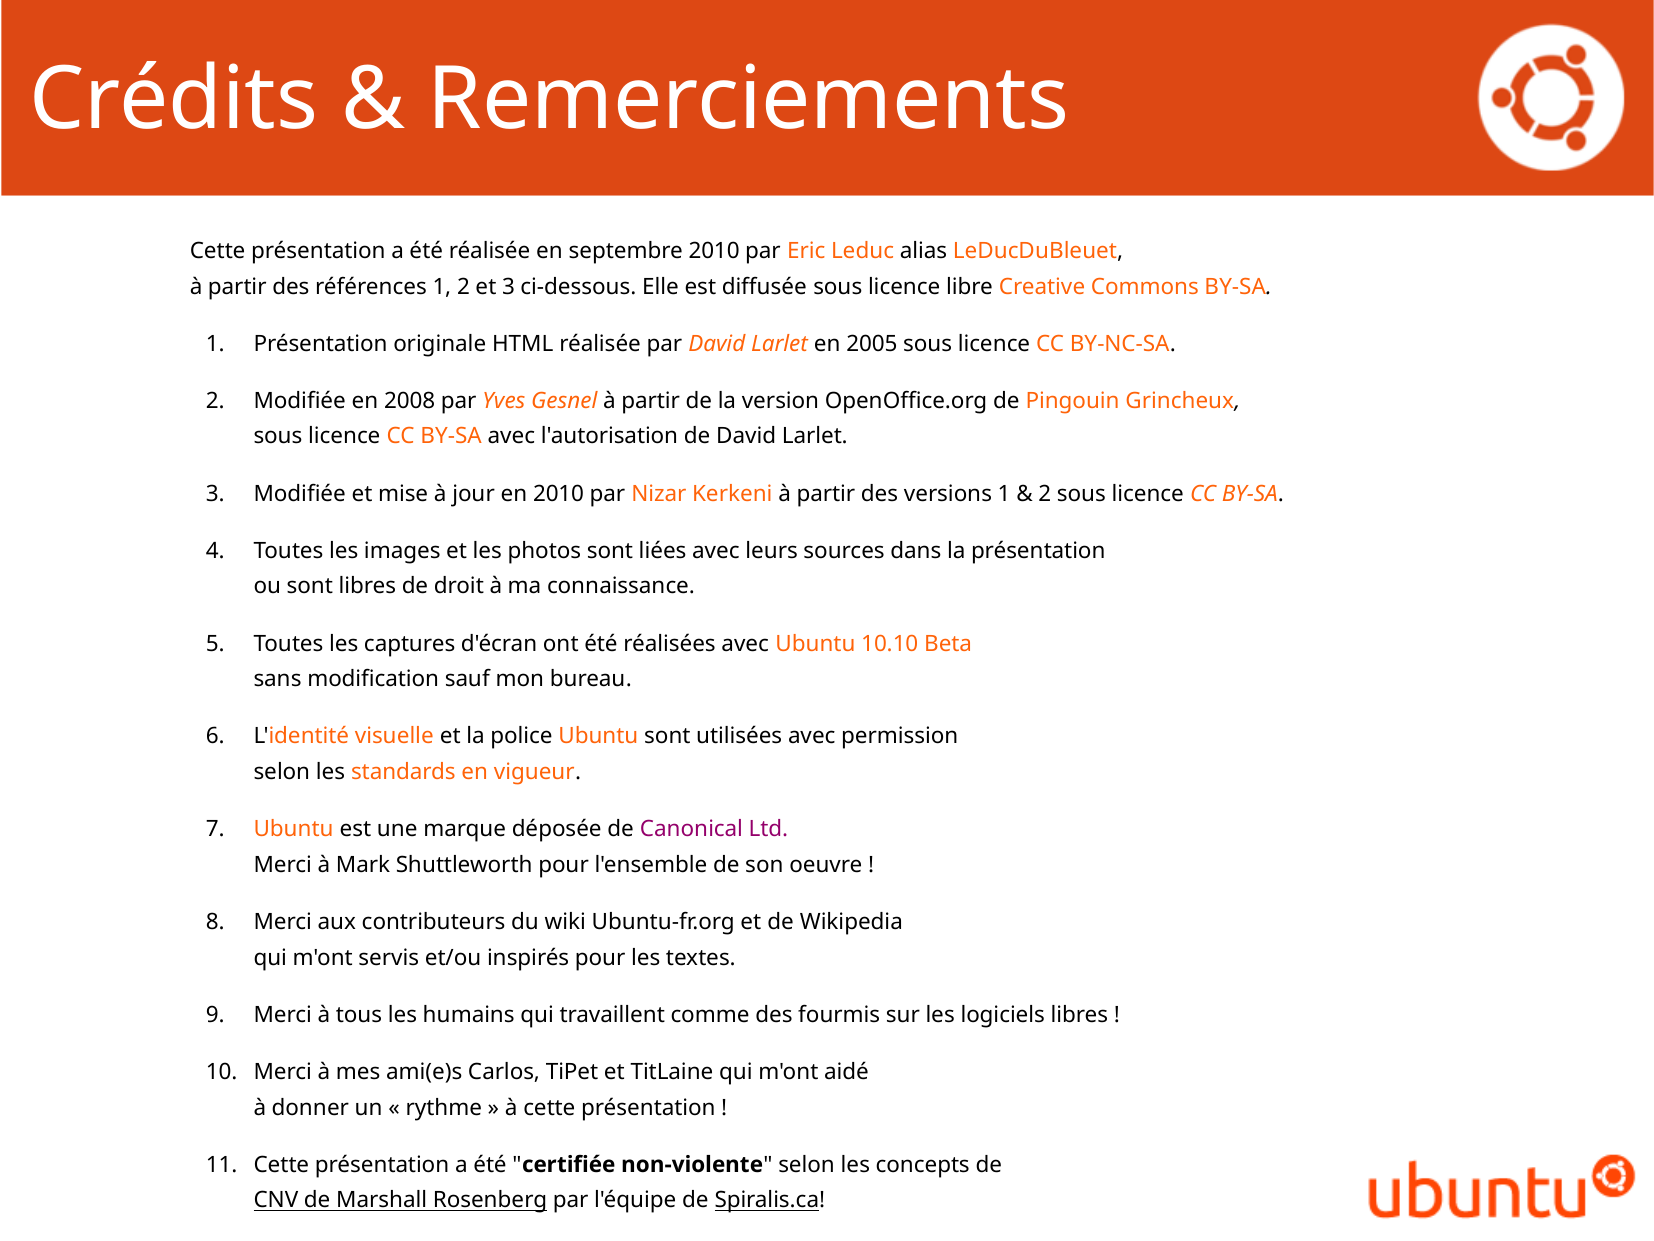

# Crédits & Remerciements
Cette présentation a été réalisée en septembre 2010 par Eric Leduc alias LeDucDuBleuet,
à partir des références 1, 2 et 3 ci-dessous. Elle est diffusée sous licence libre Creative Commons BY-SA.
Présentation originale HTML réalisée par David Larlet en 2005 sous licence CC BY-NC-SA.
Modifiée en 2008 par Yves Gesnel à partir de la version OpenOffice.org de Pingouin Grincheux,
sous licence CC BY-SA avec l'autorisation de David Larlet.
Modifiée et mise à jour en 2010 par Nizar Kerkeni à partir des versions 1 & 2 sous licence CC BY-SA.
Toutes les images et les photos sont liées avec leurs sources dans la présentation
ou sont libres de droit à ma connaissance.
Toutes les captures d'écran ont été réalisées avec Ubuntu 10.10 Beta
sans modification sauf mon bureau.
L'identité visuelle et la police Ubuntu sont utilisées avec permission
selon les standards en vigueur.
Ubuntu est une marque déposée de Canonical Ltd.
Merci à Mark Shuttleworth pour l'ensemble de son oeuvre !
Merci aux contributeurs du wiki Ubuntu-fr.org et de Wikipedia
qui m'ont servis et/ou inspirés pour les textes.
Merci à tous les humains qui travaillent comme des fourmis sur les logiciels libres !
Merci à mes ami(e)s Carlos, TiPet et TitLaine qui m'ont aidé
à donner un « rythme » à cette présentation !
Cette présentation a été "certifiée non-violente" selon les concepts de
CNV de Marshall Rosenberg par l'équipe de Spiralis.ca!